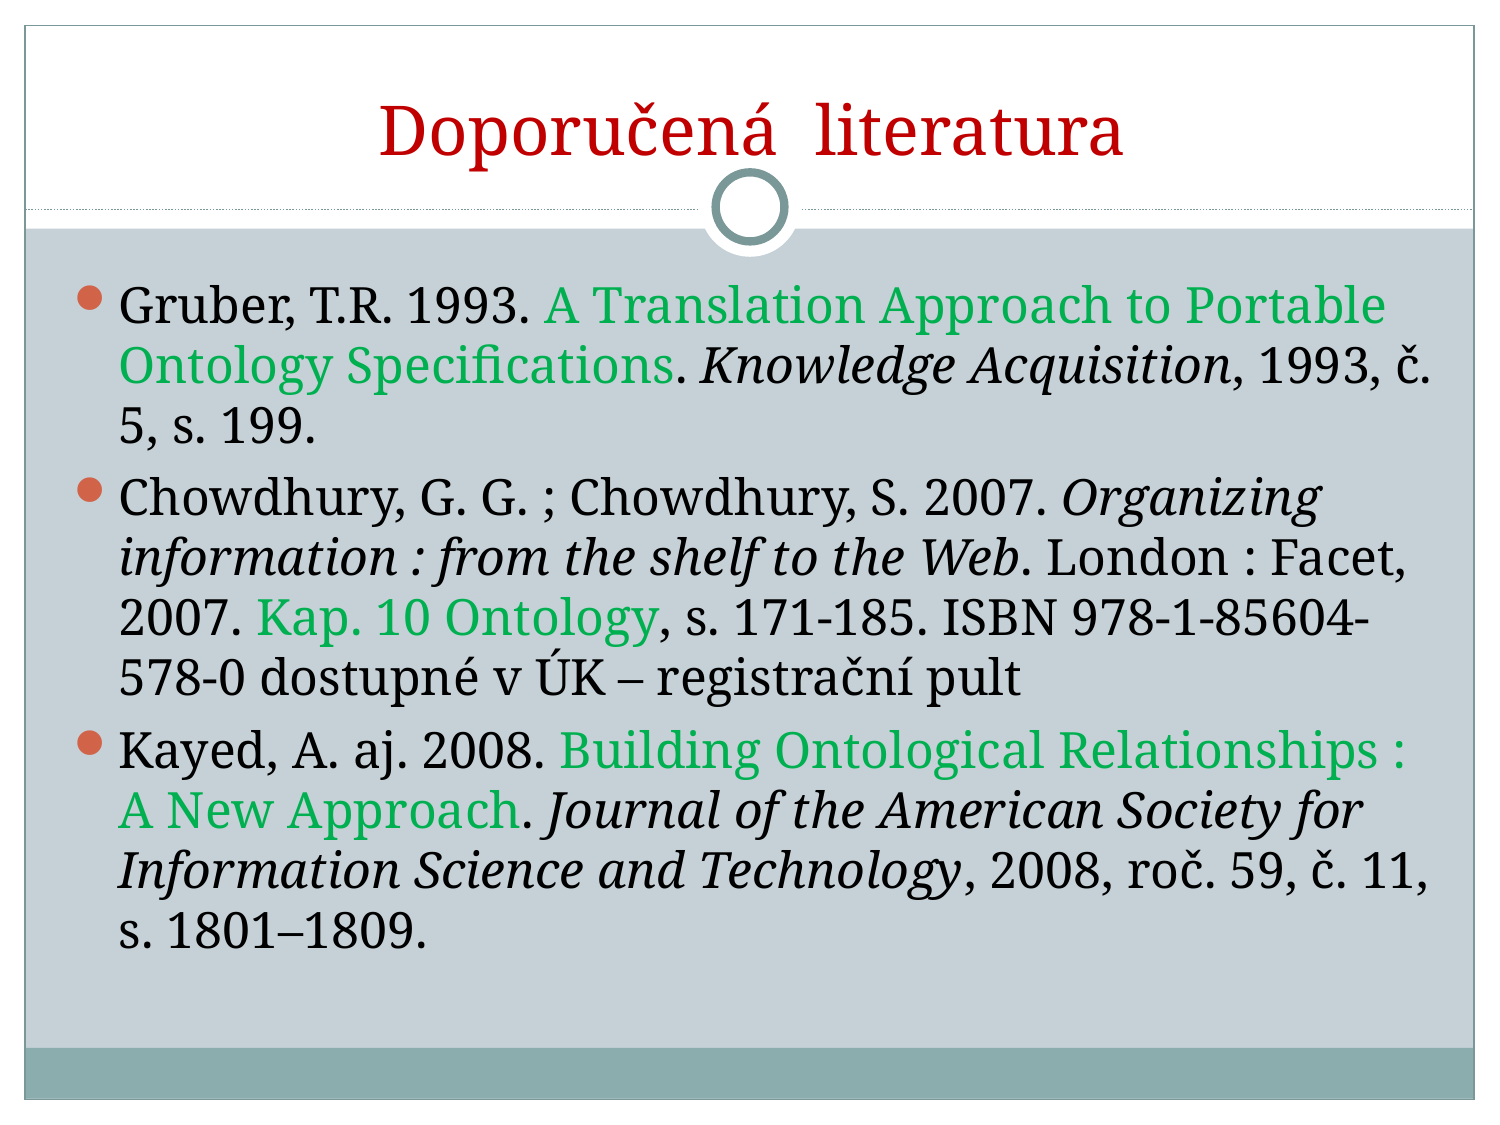

#
Doporučená literatura
Gruber, T.R. 1993. A Translation Approach to Portable Ontology Specifications. Knowledge Acquisition, 1993, č. 5, s. 199.
Chowdhury, G. G. ; Chowdhury, S. 2007. Organizing information : from the shelf to the Web. London : Facet, 2007. Kap. 10 Ontology, s. 171-185. ISBN 978-1-85604-578-0 dostupné v ÚK – registrační pult
Kayed, A. aj. 2008. Building Ontological Relationships : A New Approach. Journal of the American Society for Information Science and Technology, 2008, roč. 59, č. 11, s. 1801–1809.